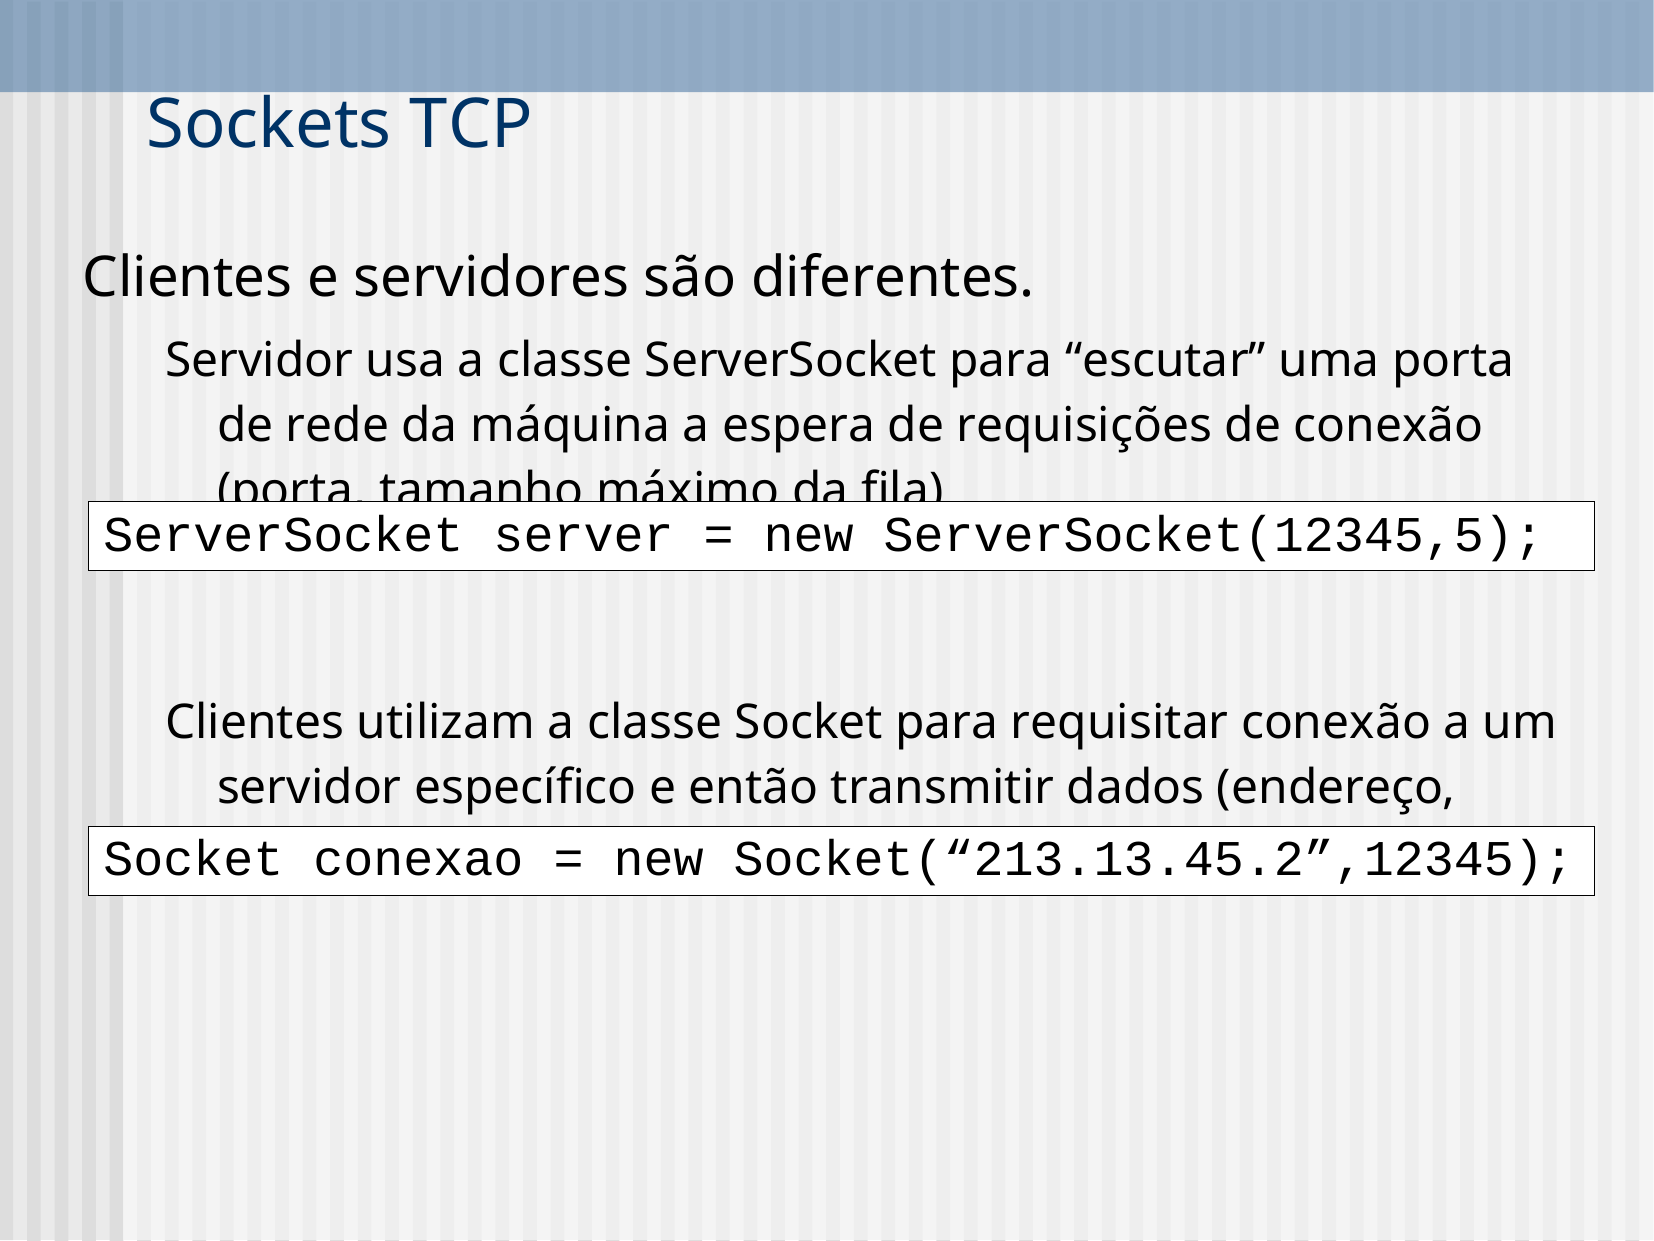

# Sockets TCP
Clientes e servidores são diferentes.
Servidor usa a classe ServerSocket para “escutar” uma porta de rede da máquina a espera de requisições de conexão (porta, tamanho máximo da fila)
Clientes utilizam a classe Socket para requisitar conexão a um servidor específico e então transmitir dados (endereço, porta)
ServerSocket server = new ServerSocket(12345,5);
Socket conexao = new Socket(“213.13.45.2”,12345);